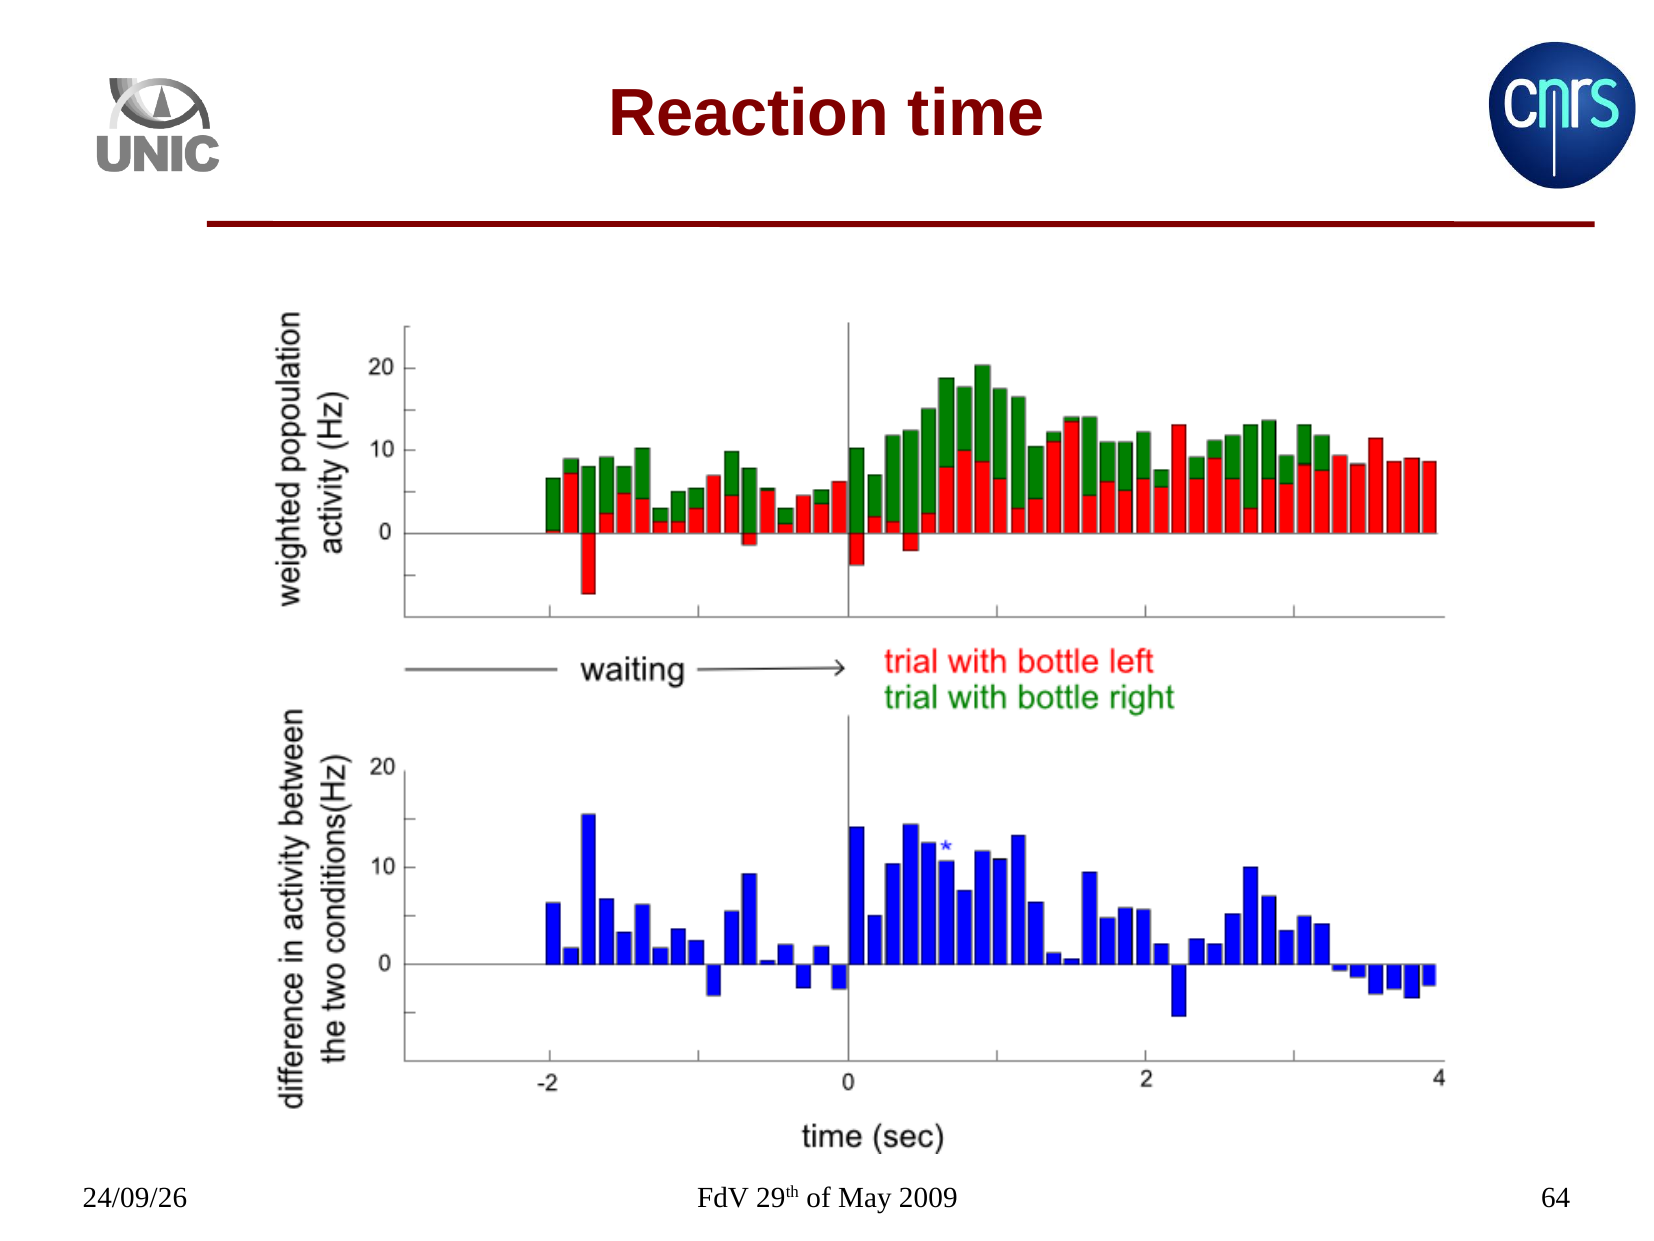

# Reaction time
FdV 29th of May 2009